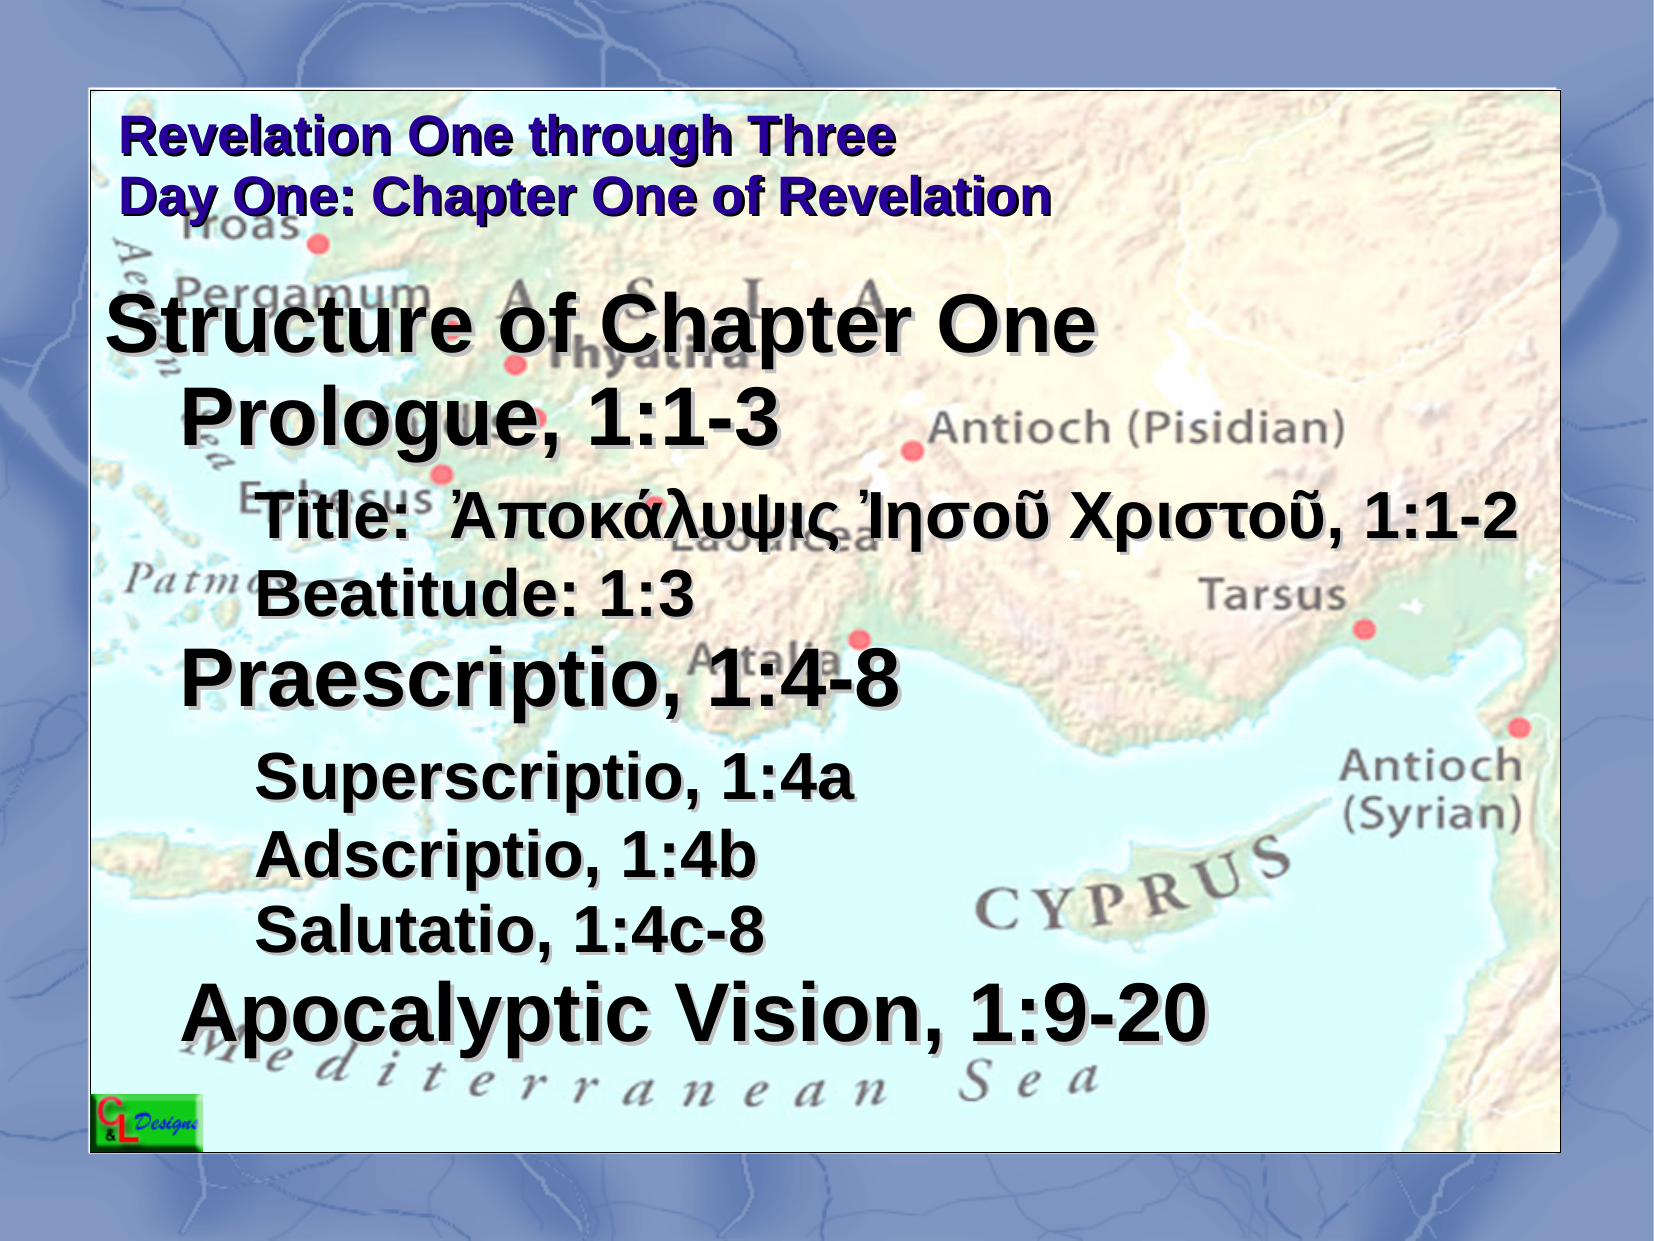

# Revelation One through Three Day One: Chapter One of Revelation
Structure of Chapter One
	Prologue, 1:1-3
		Title: Ἀποκάλυψις Ἰησοῦ Χριστοῦ, 1:1-2
		Beatitude: 1:3
	Praescriptio, 1:4-8
		Superscriptio, 1:4a
		Adscriptio, 1:4b
		Salutatio, 1:4c-8
	Apocalyptic Vision, 1:9-20